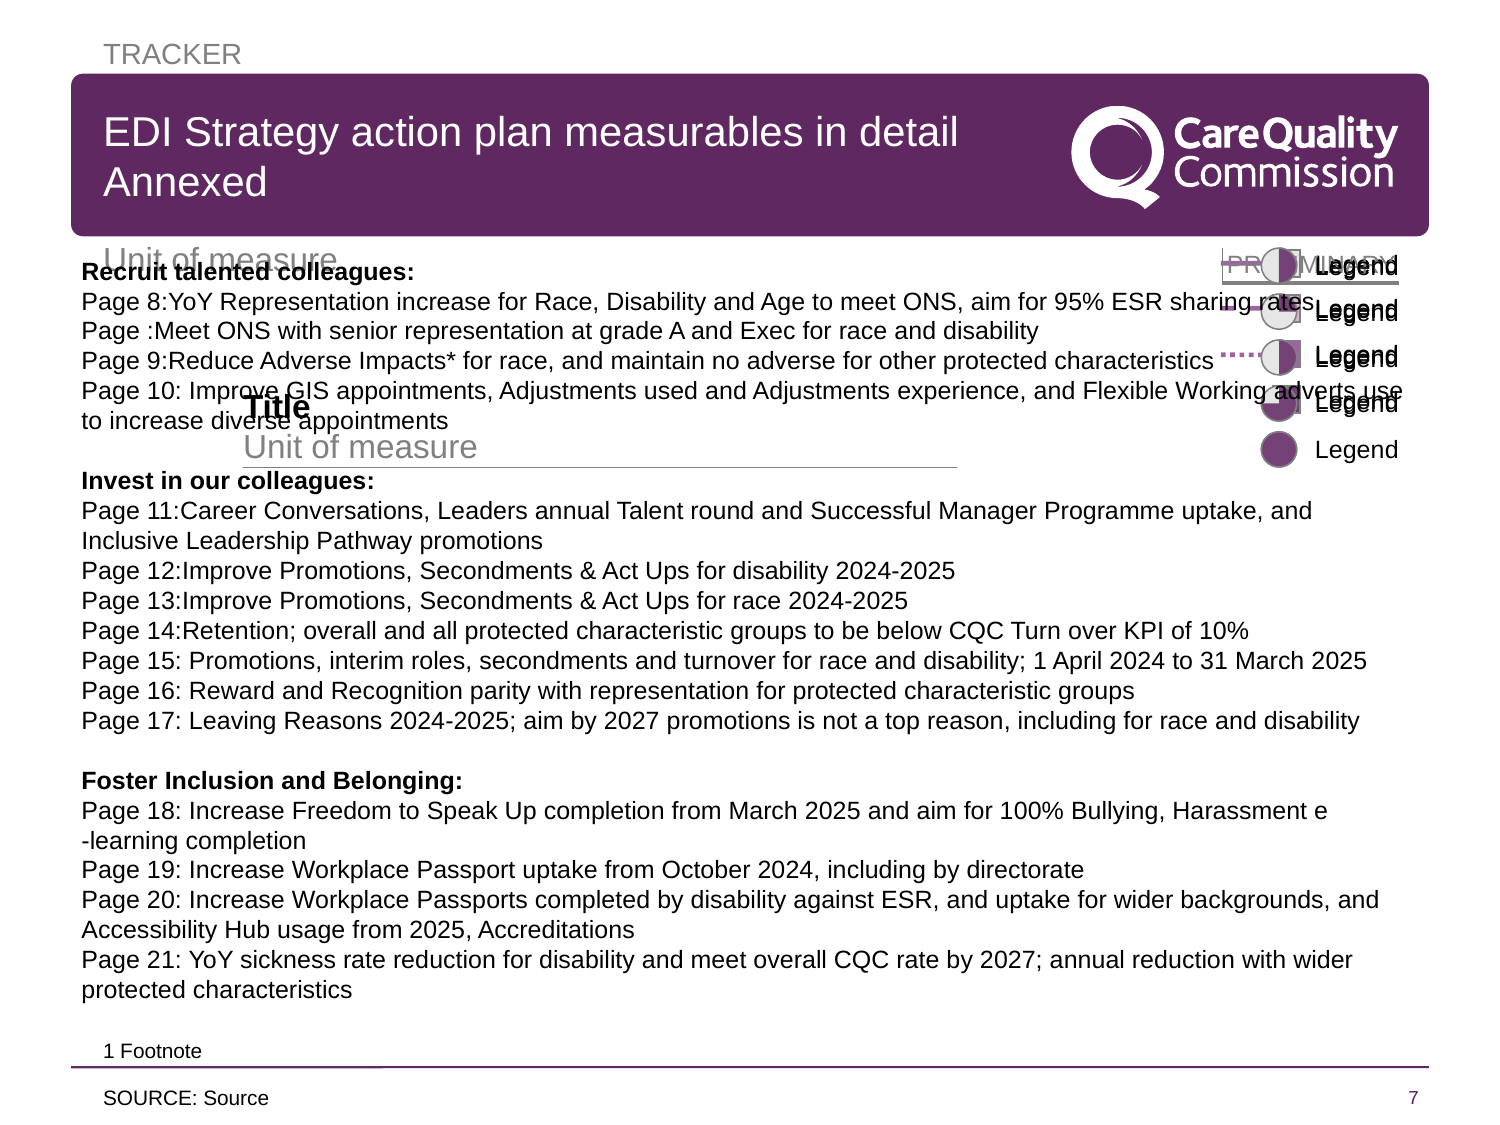

# EDI Strategy action plan measurables in detail Annexed
Recruit talented colleagues:
Page 8:YoY Representation increase for Race, Disability and Age to meet ONS, aim for 95% ESR sharing rates
Page :Meet ONS with senior representation at grade A and Exec for race and disability
Page 9:Reduce Adverse Impacts* for race, and maintain no adverse for other protected characteristics
Page 10: Improve GIS appointments, Adjustments used and Adjustments experience, and Flexible Working adverts use
to increase diverse appointments
Invest in our colleagues:
Page 11:Career Conversations, Leaders annual Talent round and Successful Manager Programme uptake, and
Inclusive Leadership Pathway promotions
Page 12:Improve Promotions, Secondments & Act Ups for disability 2024-2025
Page 13:Improve Promotions, Secondments & Act Ups for race 2024-2025
Page 14:Retention; overall and all protected characteristic groups to be below CQC Turn over KPI of 10%
Page 15: Promotions, interim roles, secondments and turnover for race and disability; 1 April 2024 to 31 March 2025
Page 16: Reward and Recognition parity with representation for protected characteristic groups
Page 17: Leaving Reasons 2024-2025; aim by 2027 promotions is not a top reason, including for race and disability
Foster Inclusion and Belonging:
Page 18: Increase Freedom to Speak Up completion from March 2025 and aim for 100% Bullying, Harassment e
-learning completion
Page 19: Increase Workplace Passport uptake from October 2024, including by directorate
Page 20: Increase Workplace Passports completed by disability against ESR, and uptake for wider backgrounds, and
Accessibility Hub usage from 2025, Accreditations
Page 21: YoY sickness rate reduction for disability and meet overall CQC rate by 2027; annual reduction with wider
protected characteristics